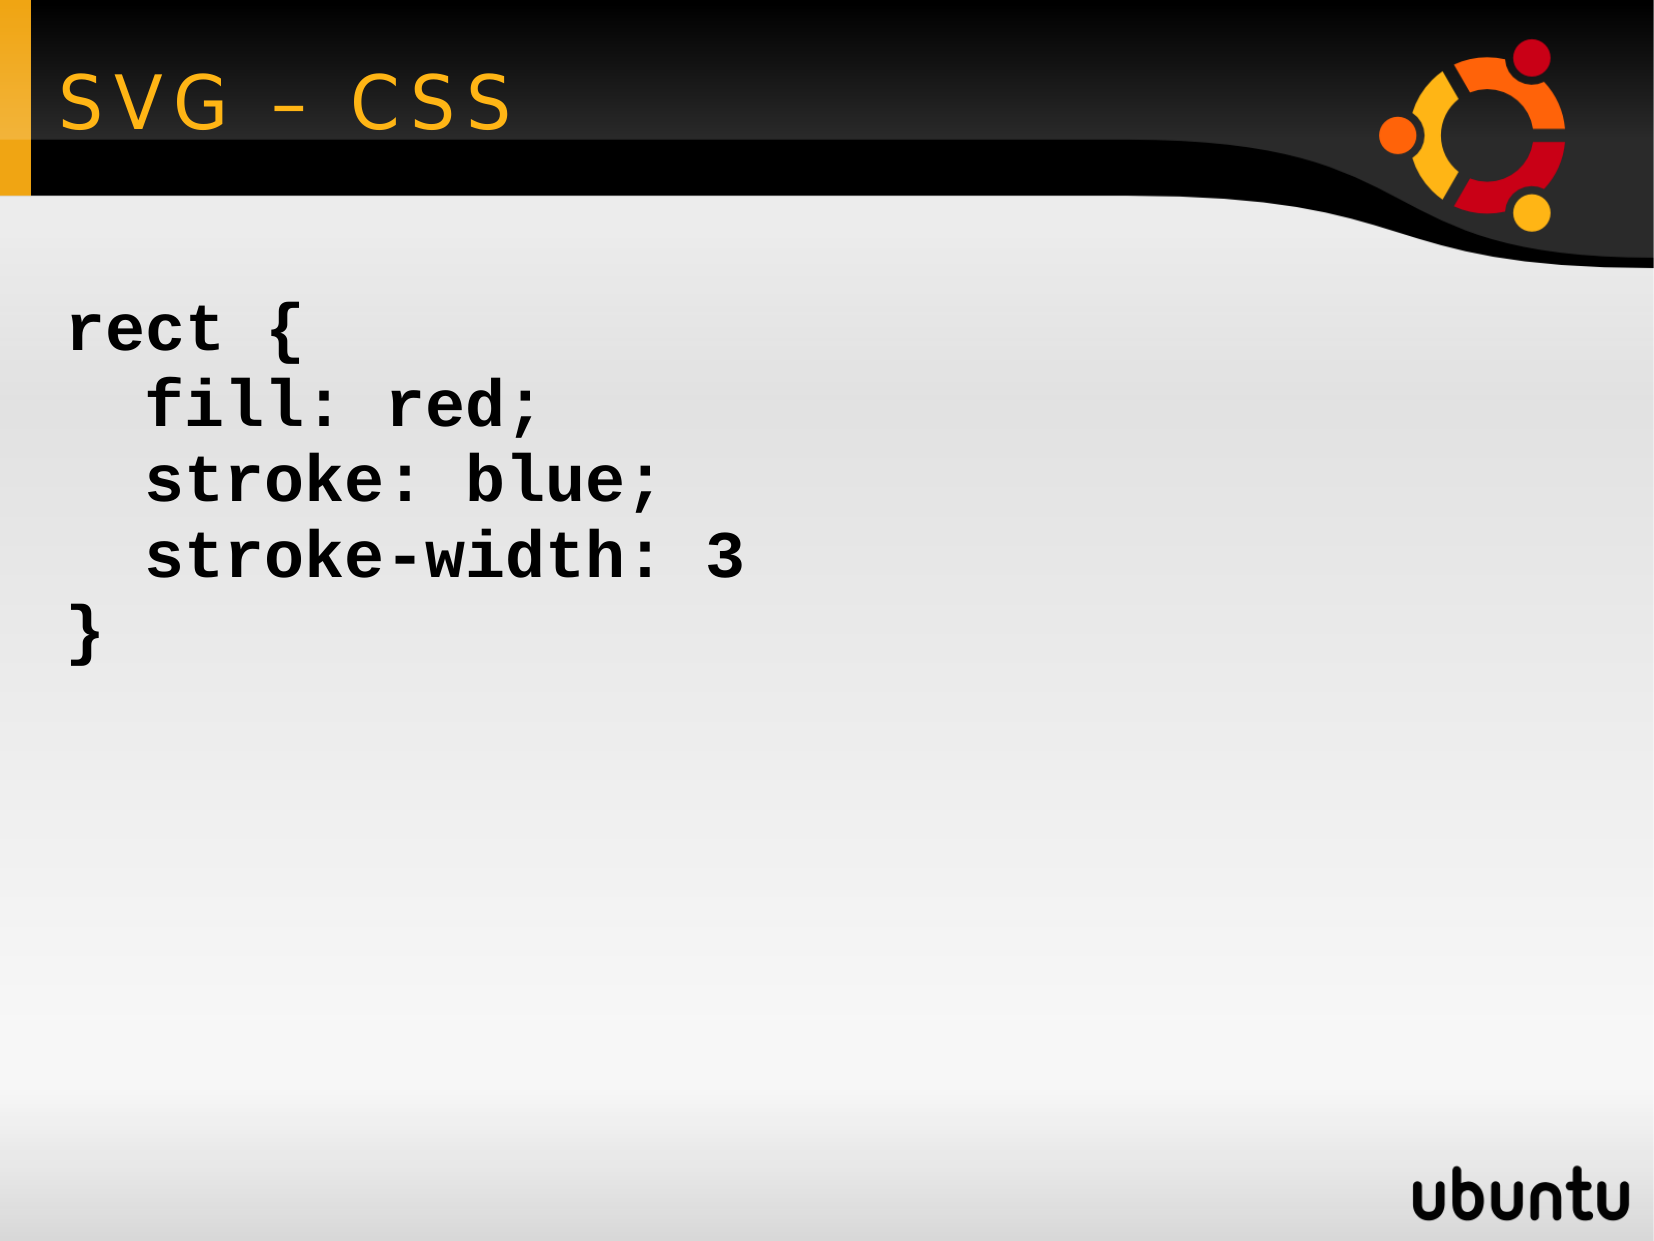

# SVG – CSS
rect {
 fill: red;
 stroke: blue;
 stroke-width: 3
}